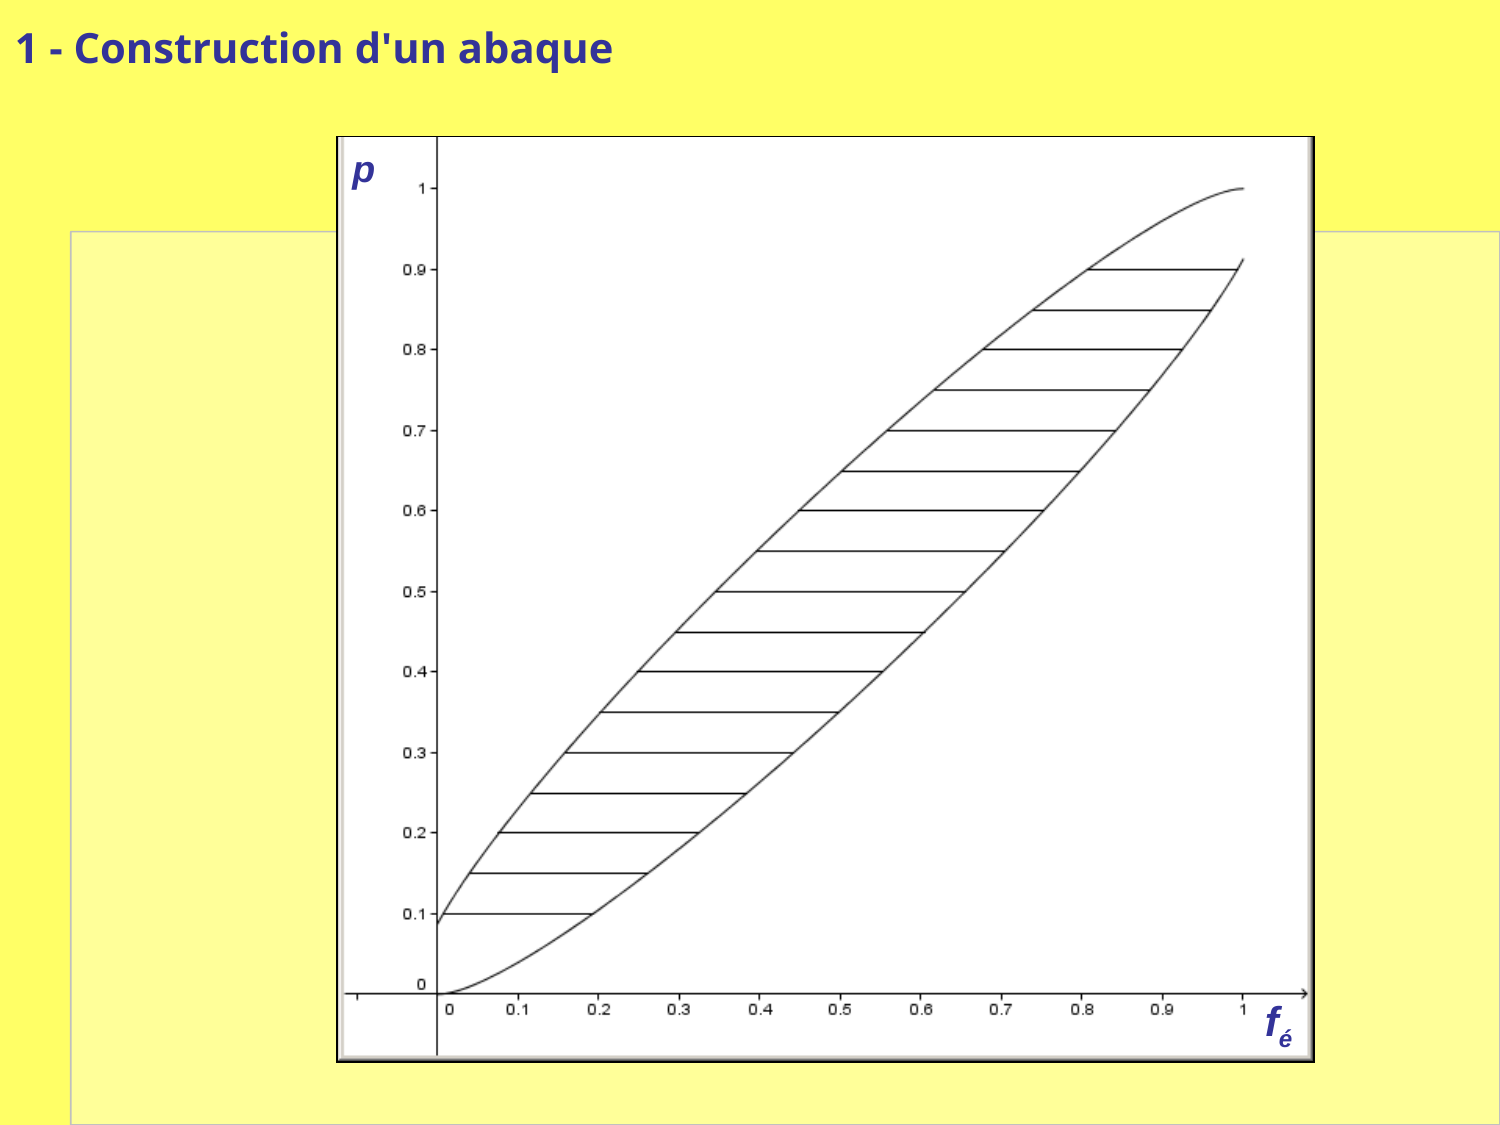

1 - Construction d'un abaque
p
fé